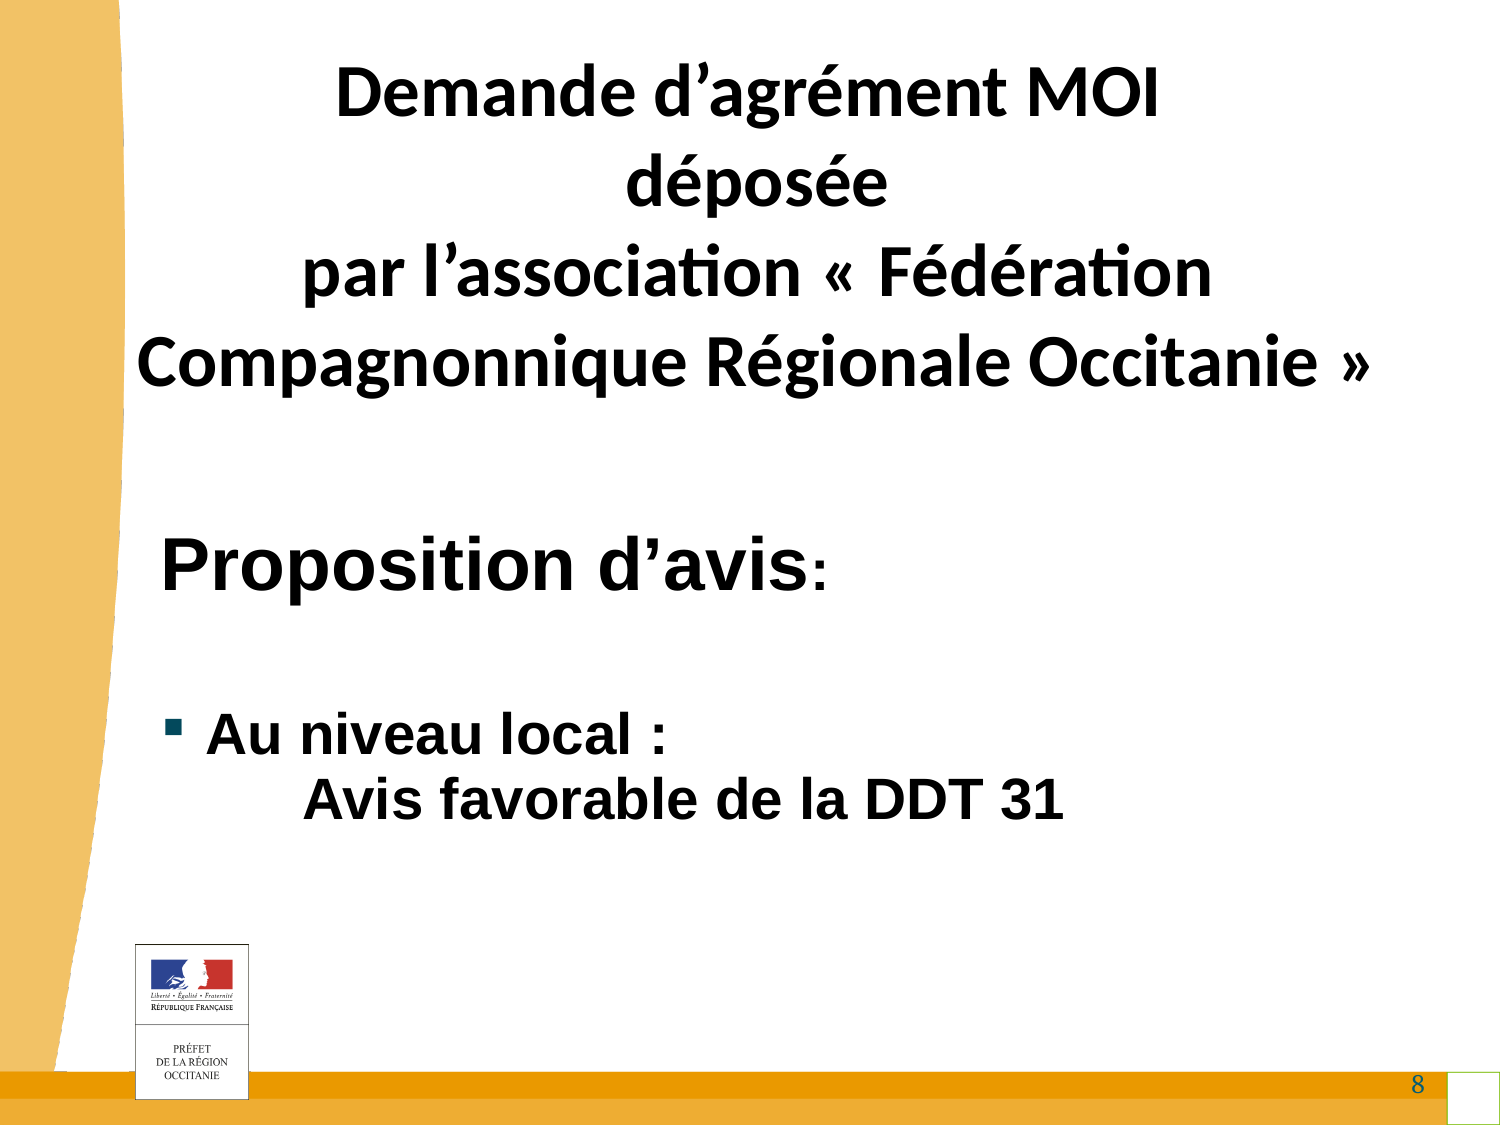

Demande d’agrément MOI
 déposée
par l’association « Fédération Compagnonnique Régionale Occitanie »
# Proposition d’avis:
Au niveau local :
Avis favorable de la DDT 31